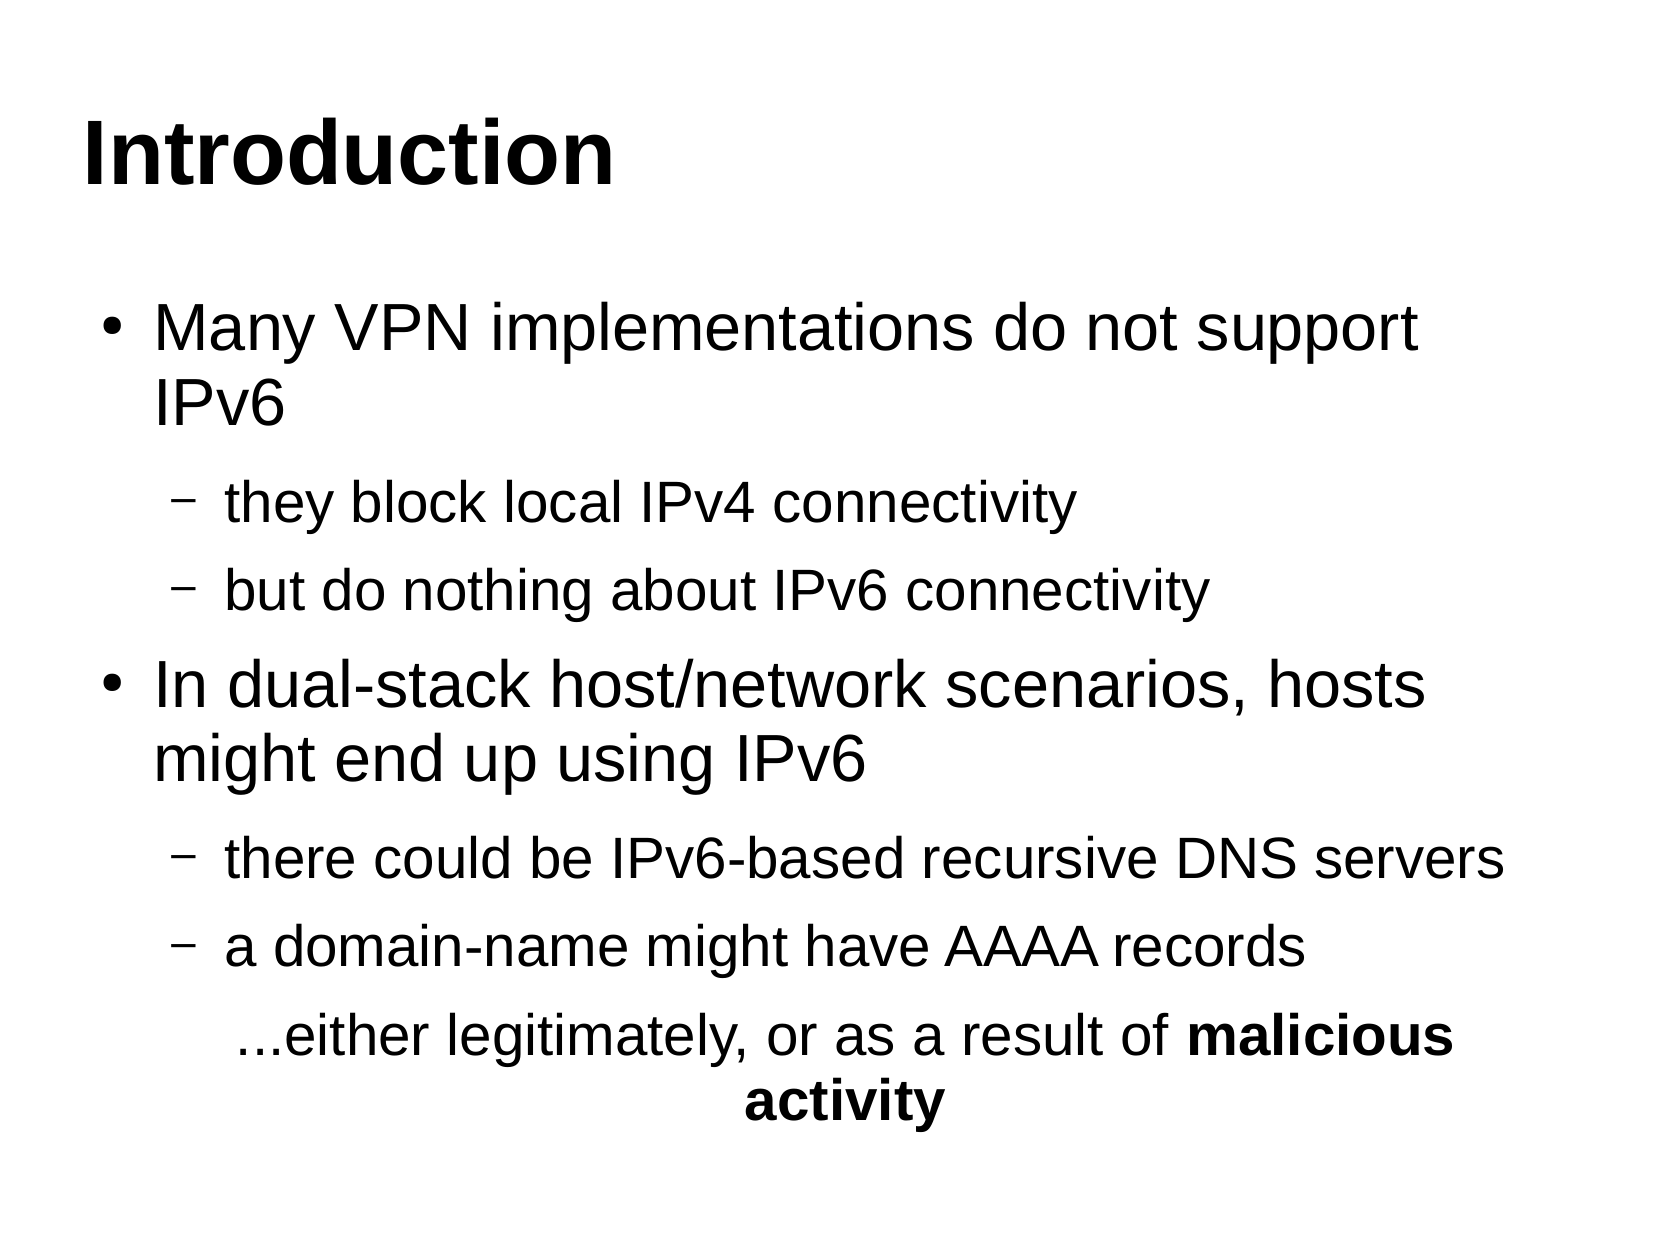

# Introduction
Many VPN implementations do not support IPv6
they block local IPv4 connectivity
but do nothing about IPv6 connectivity
In dual-stack host/network scenarios, hosts might end up using IPv6
there could be IPv6-based recursive DNS servers
a domain-name might have AAAA records
...either legitimately, or as a result of malicious activity